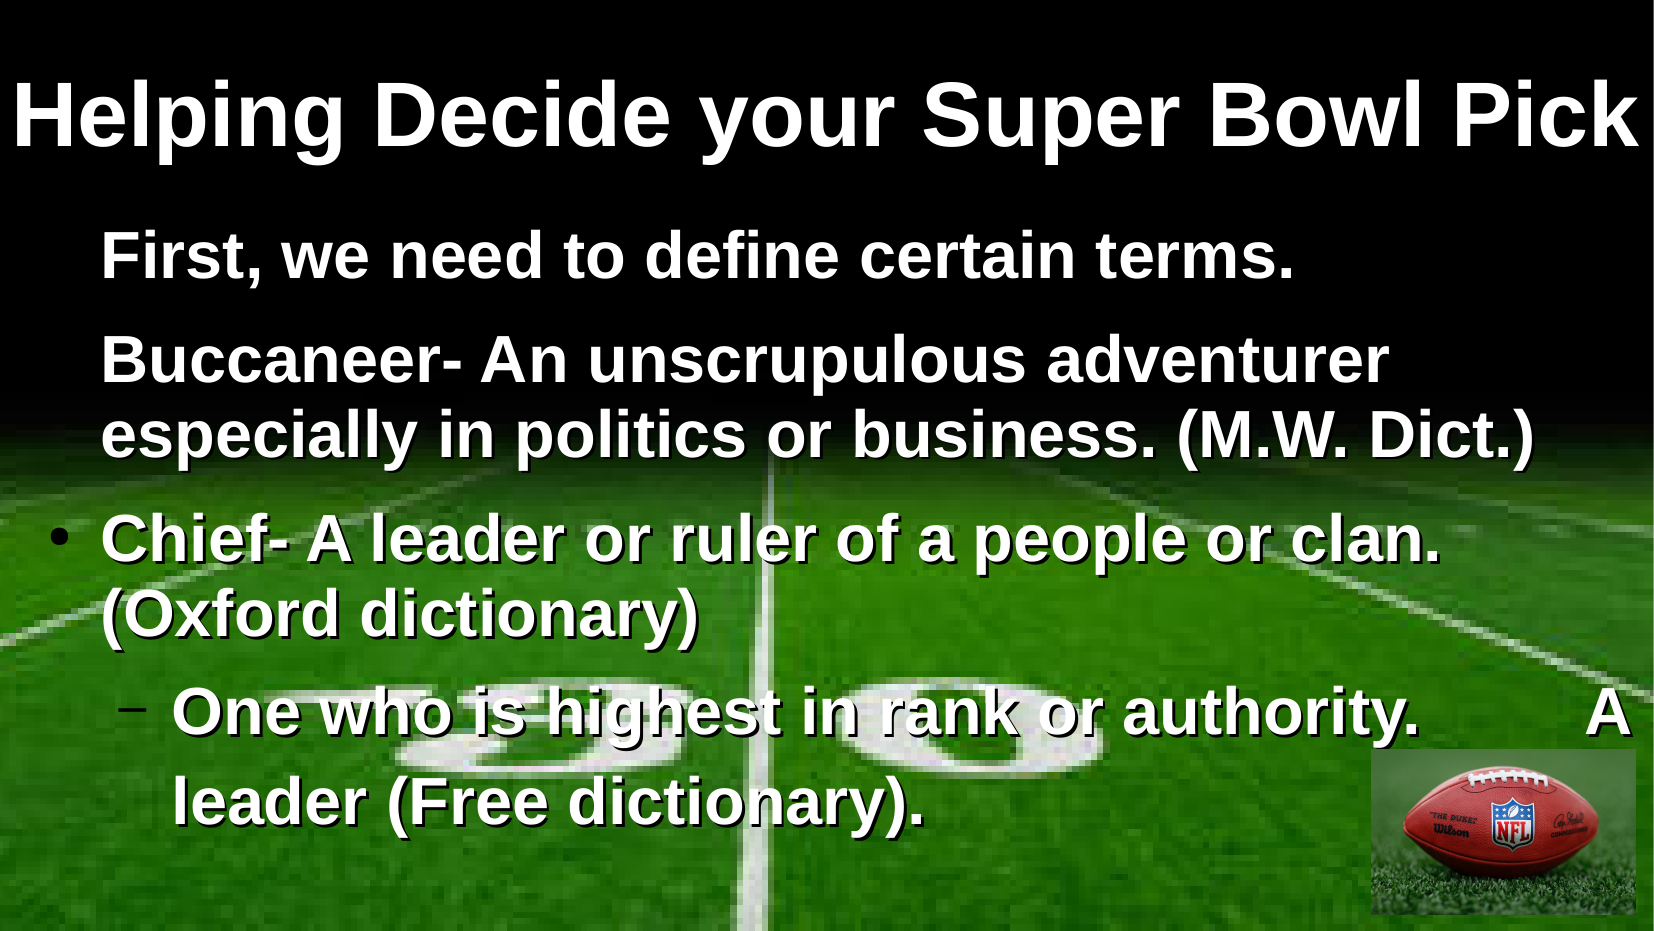

# Helping Decide your Super Bowl Pick
First, we need to define certain terms.
Buccaneer- An unscrupulous adventurer especially in politics or business. (M.W. Dict.)
Chief- A leader or ruler of a people or clan. (Oxford dictionary)
One who is highest in rank or authority. A leader (Free dictionary).